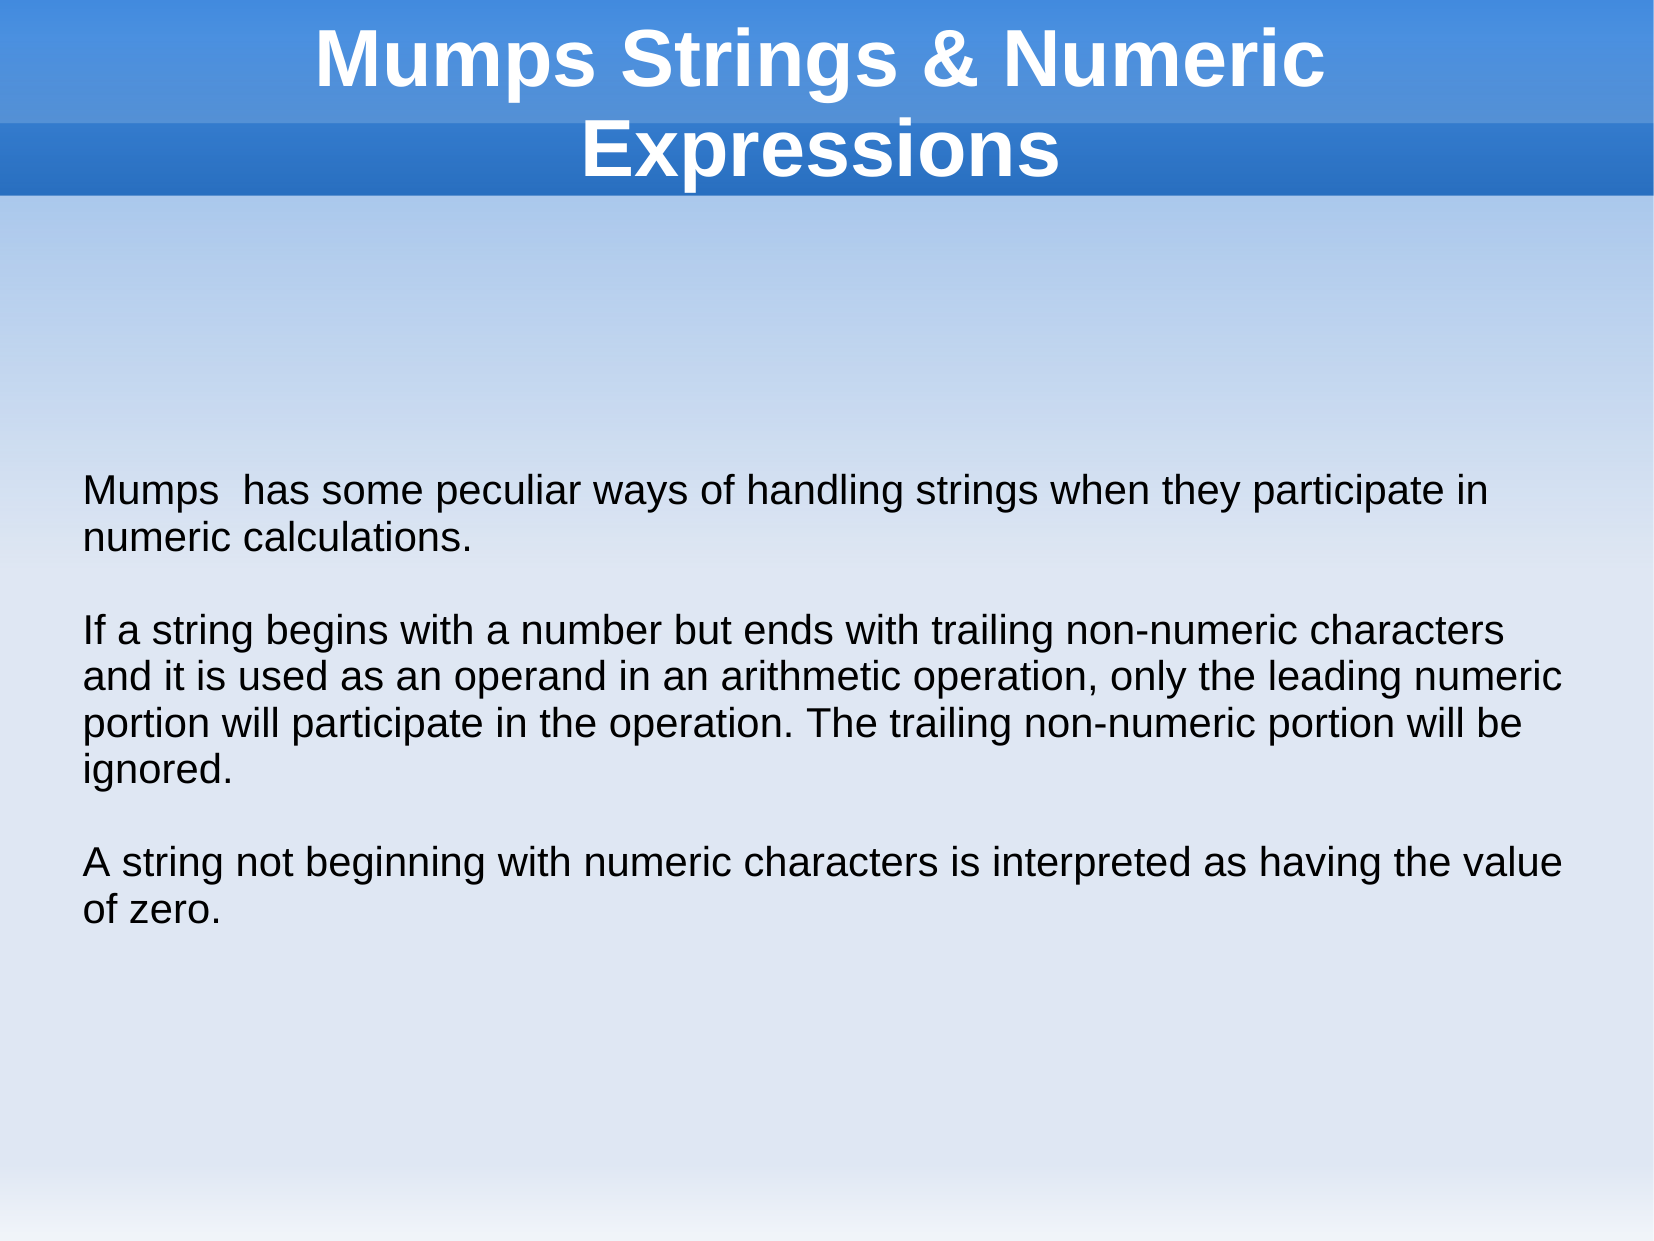

# Mumps Strings & Numeric Expressions
Mumps has some peculiar ways of handling strings when they participate in numeric calculations.
If a string begins with a number but ends with trailing non-numeric characters and it is used as an operand in an arithmetic operation, only the leading numeric portion will participate in the operation. The trailing non-numeric portion will be ignored.
A string not beginning with numeric characters is interpreted as having the value of zero.